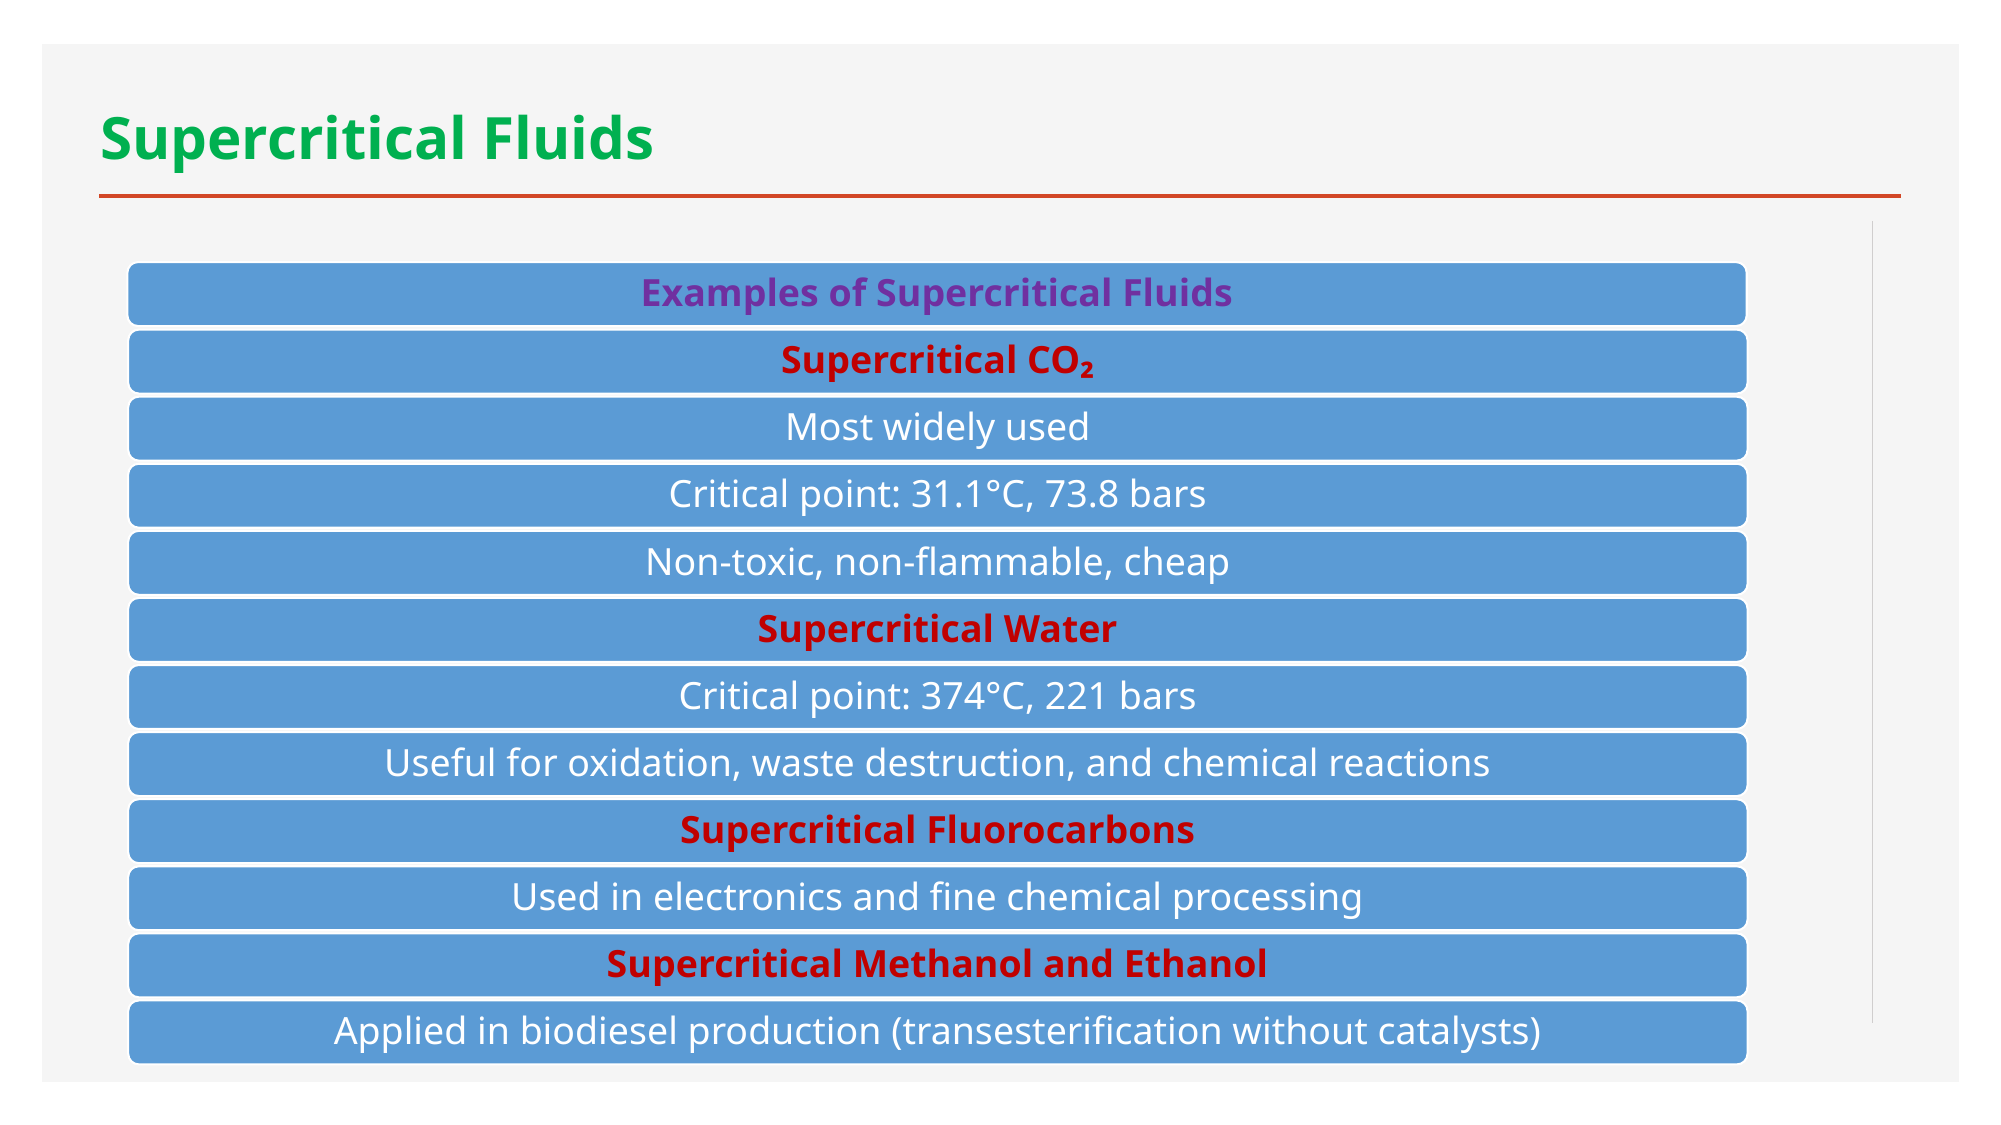

# Supercritical Fluids
Examples of Supercritical Fluids
Supercritical CO₂
Most widely used
Critical point: 31.1°C, 73.8 bars
Non-toxic, non-flammable, cheap
Supercritical Water
Critical point: 374°C, 221 bars
Useful for oxidation, waste destruction, and chemical reactions
Supercritical Fluorocarbons
Used in electronics and fine chemical processing
Supercritical Methanol and Ethanol
Applied in biodiesel production (transesterification without catalysts)